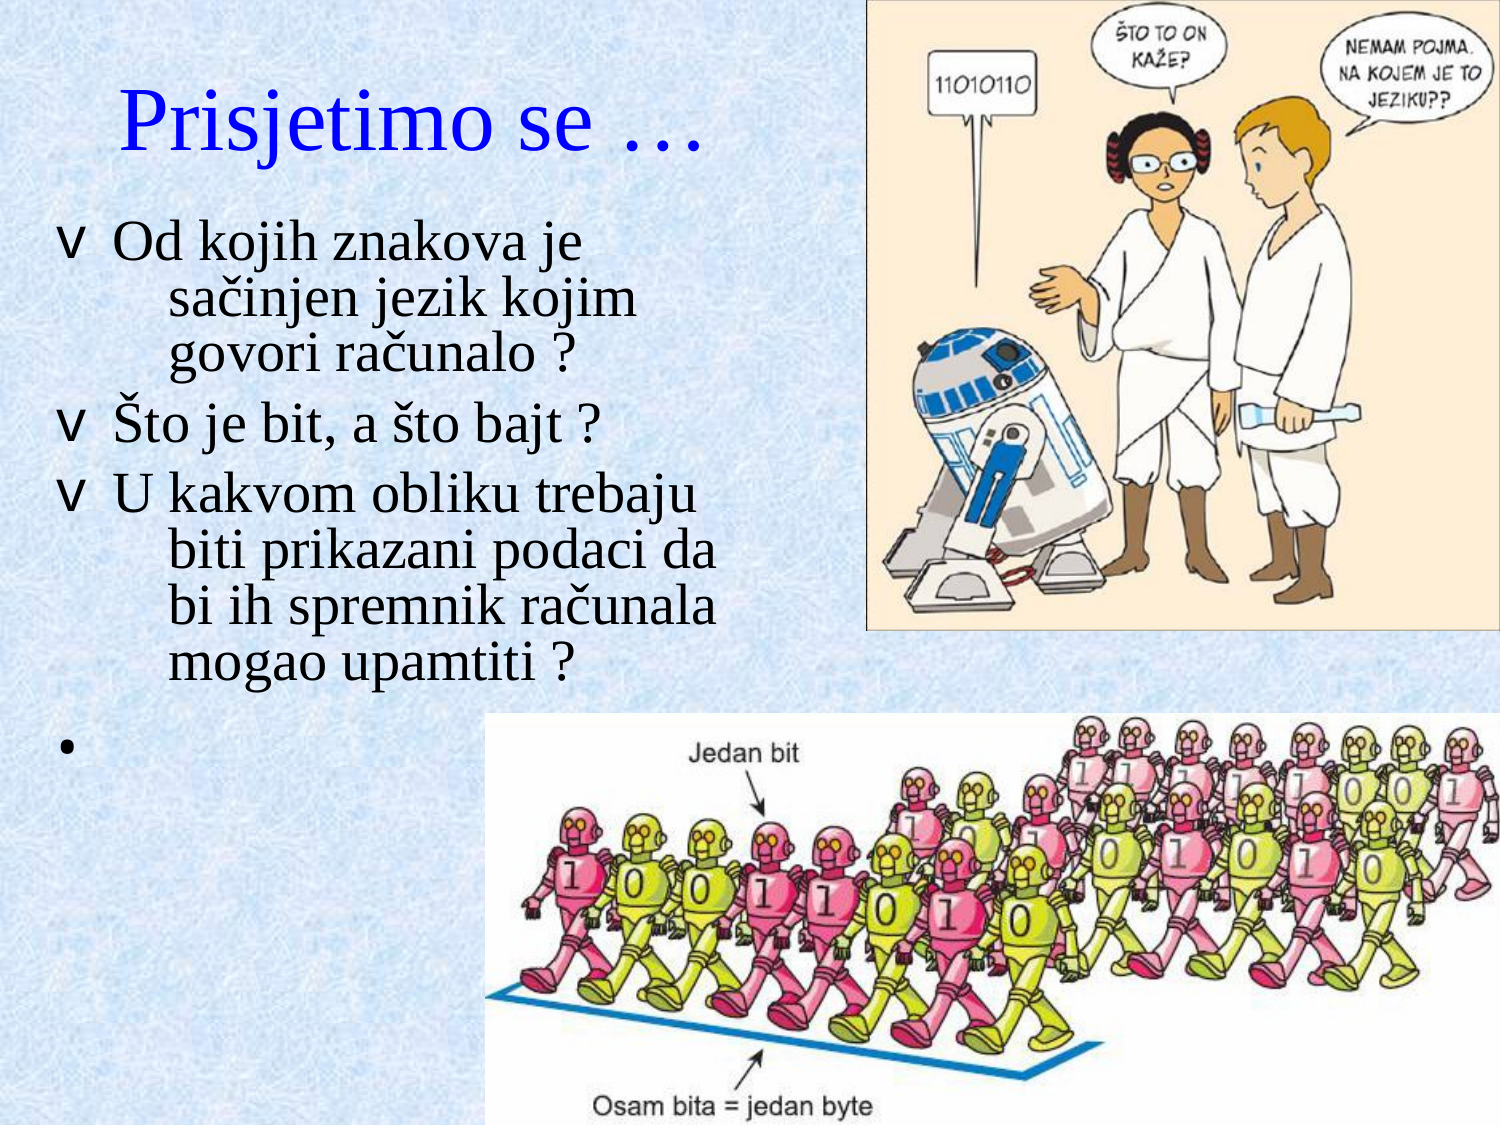

# Prisjetimo se …
Od kojih znakova je sačinjen jezik kojim govori računalo ?
Što je bit, a što bajt ?
U kakvom obliku trebaju biti prikazani podaci da bi ih spremnik računala mogao upamtiti ?